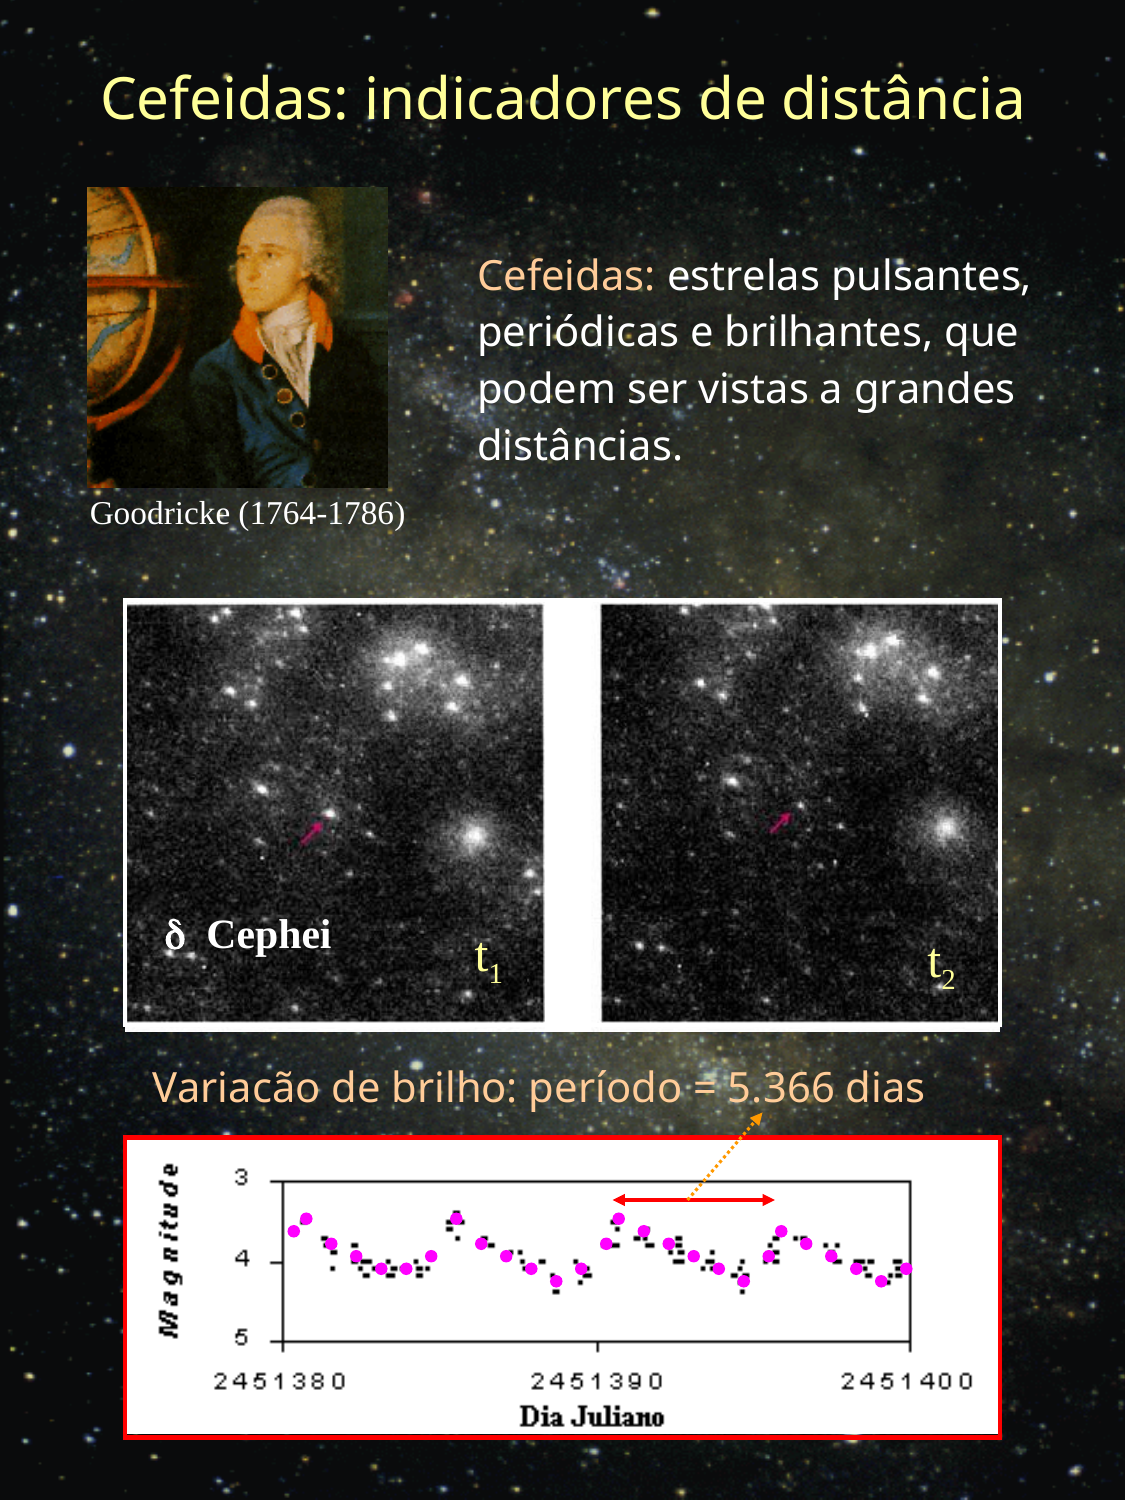

Cefeidas: indicadores de distância
Cefeidas: estrelas pulsantes,
periódicas e brilhantes, que
podem ser vistas a grandes distâncias.
Goodricke (1764-1786)
Cephei
t1
t2
Variacão de brilho: período = 5.366 dias